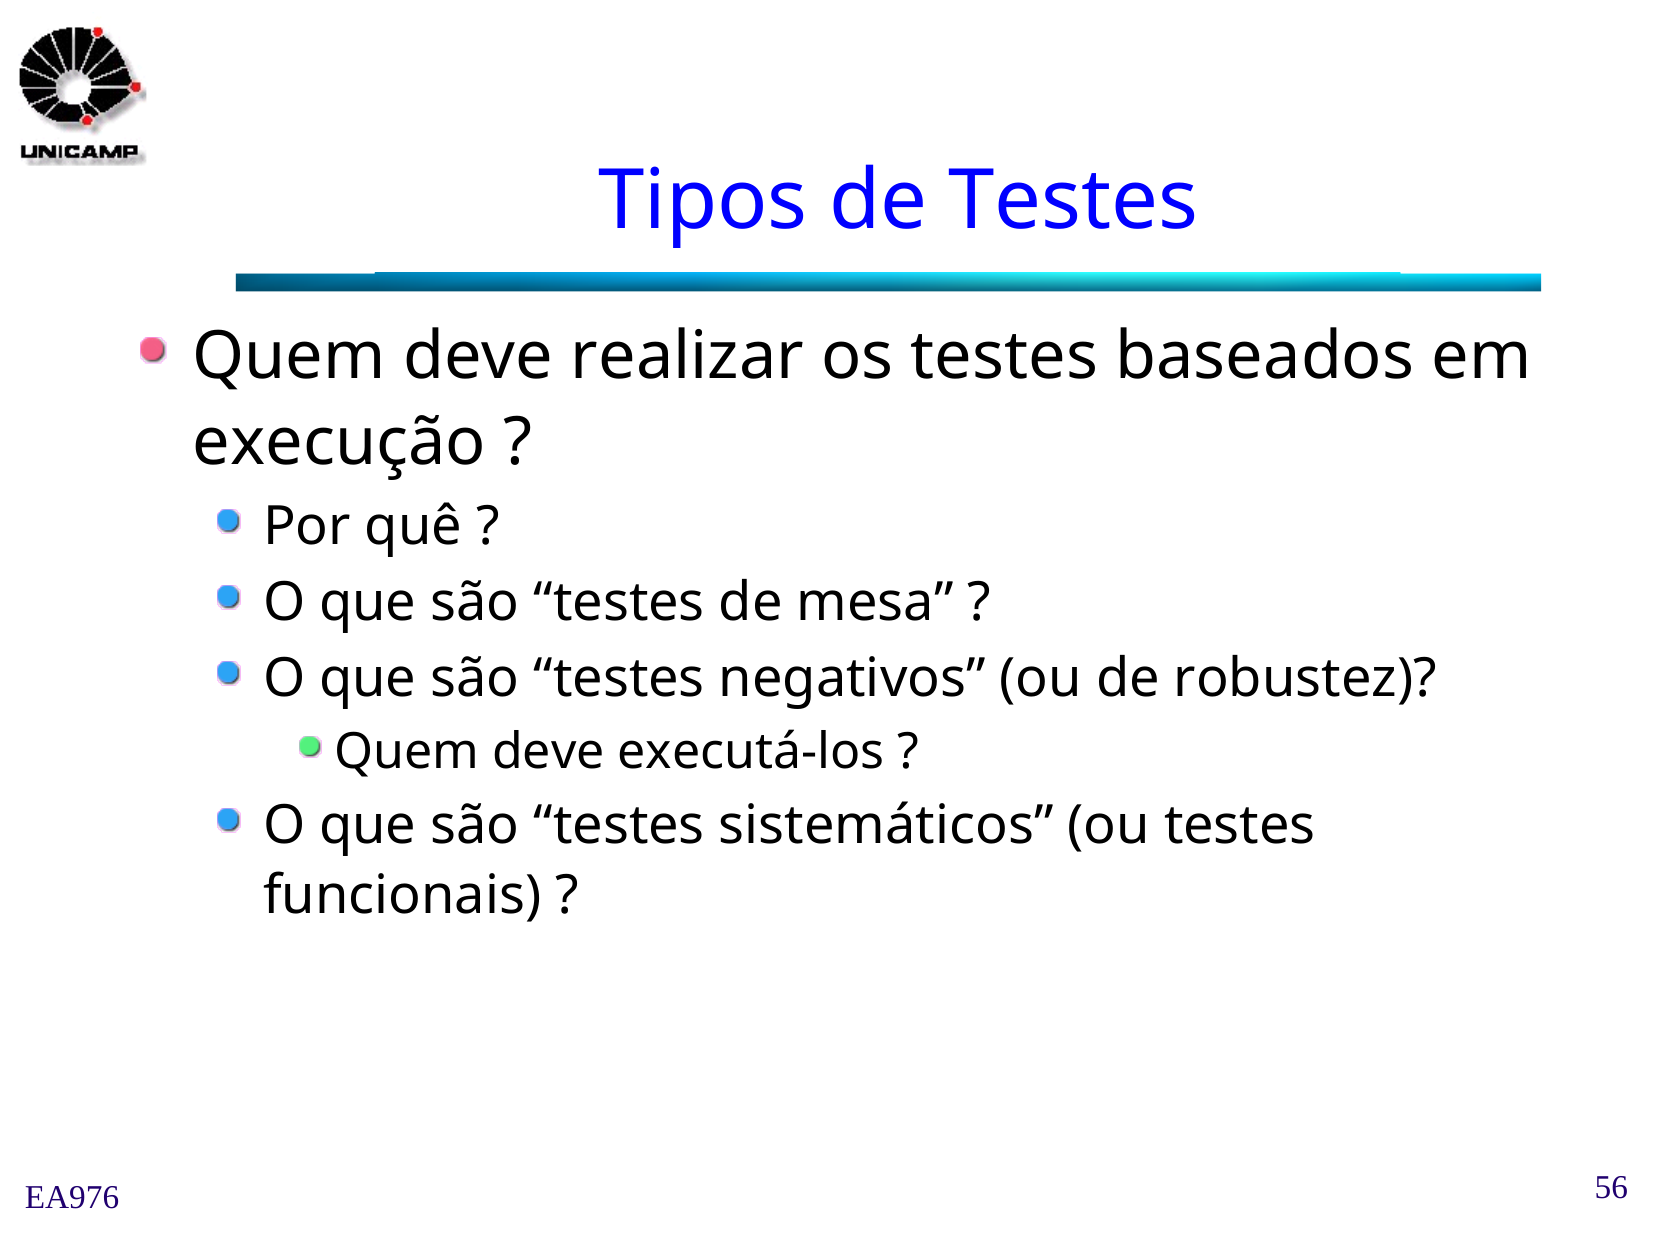

# Tipos de Testes
Quem deve realizar os testes baseados em execução ?
Por quê ?
O que são “testes de mesa” ?
O que são “testes negativos” (ou de robustez)?
Quem deve executá-los ?
O que são “testes sistemáticos” (ou testes funcionais) ?
56